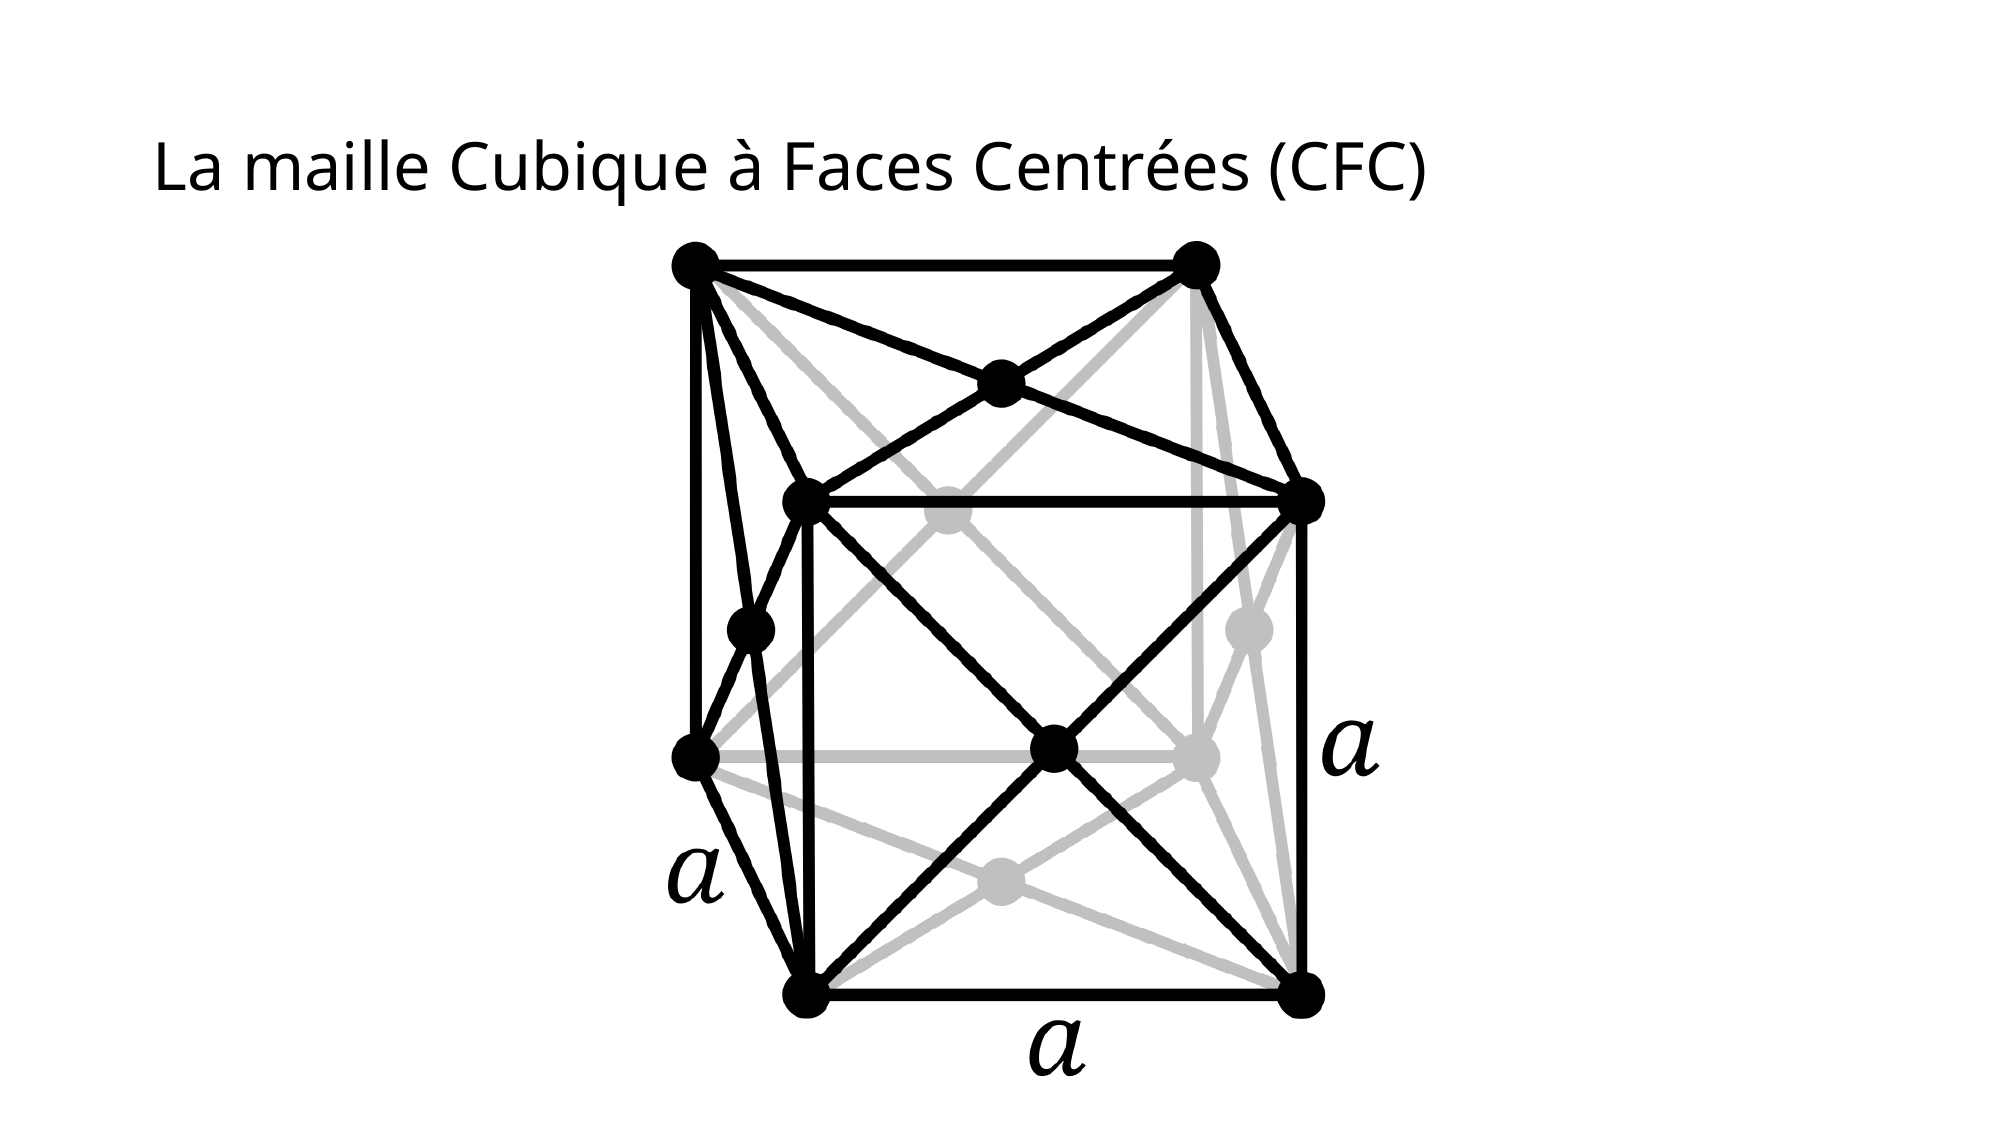

# La maille Cubique à Faces Centrées (CFC)